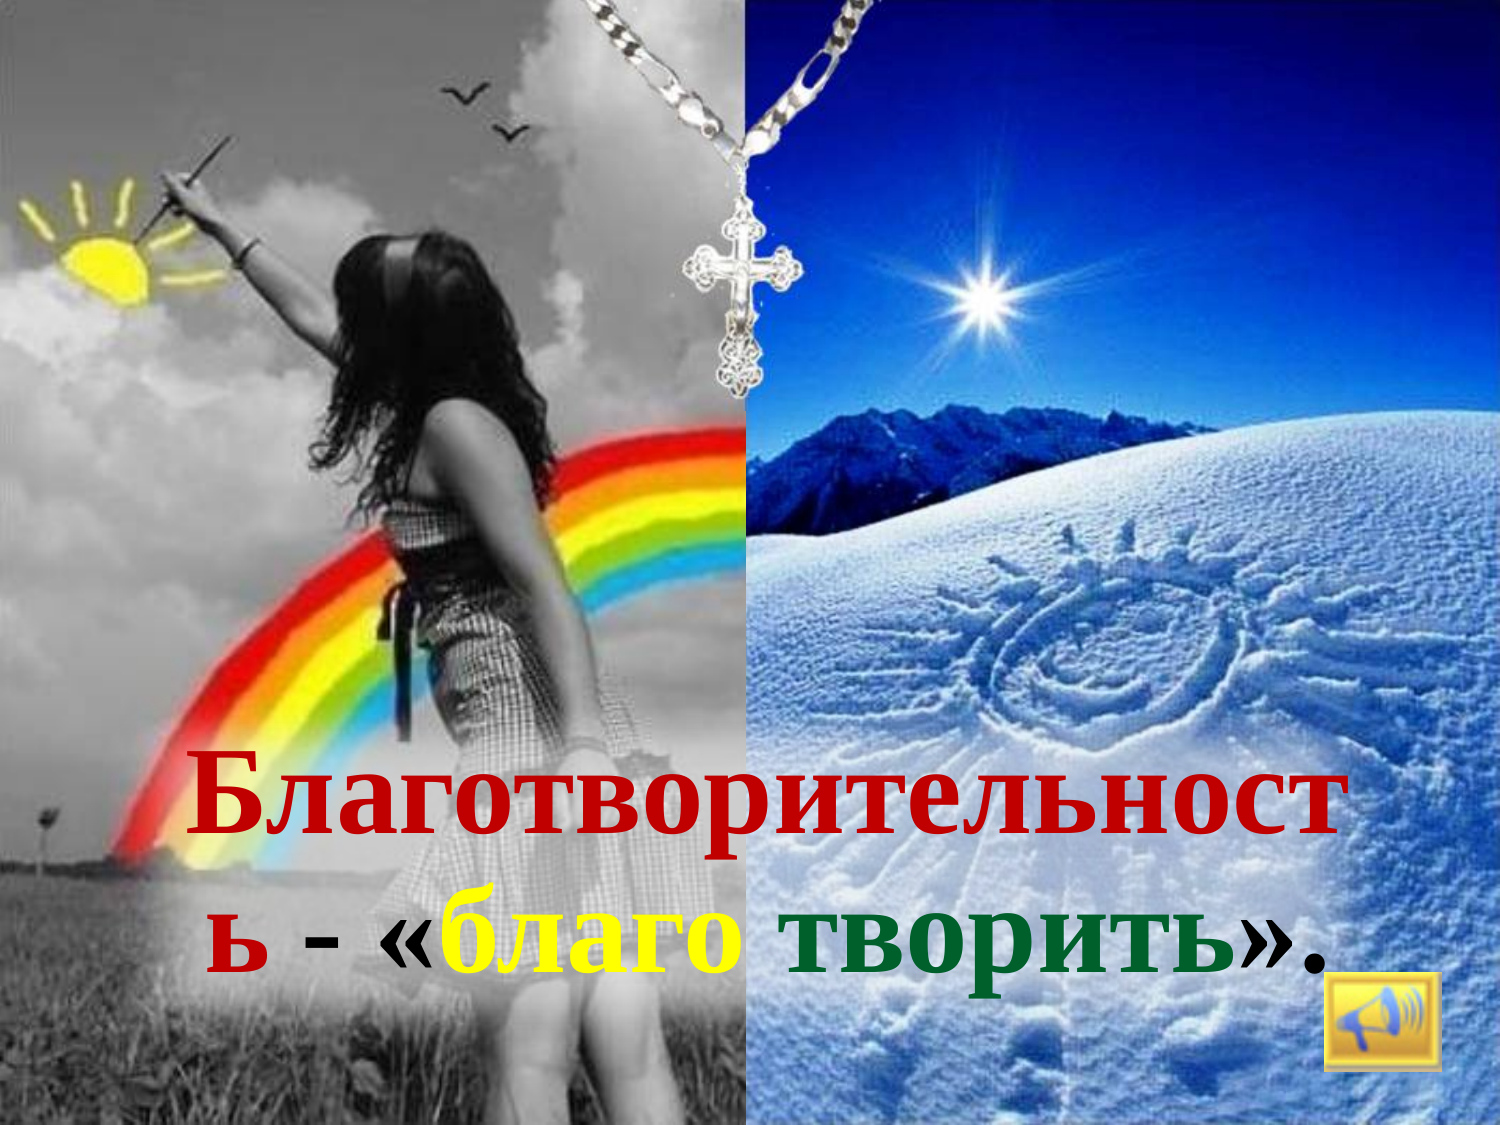

В чистом сердце царит любовь
Благотворительность - «благо творить».
и человек творит добрые дела.